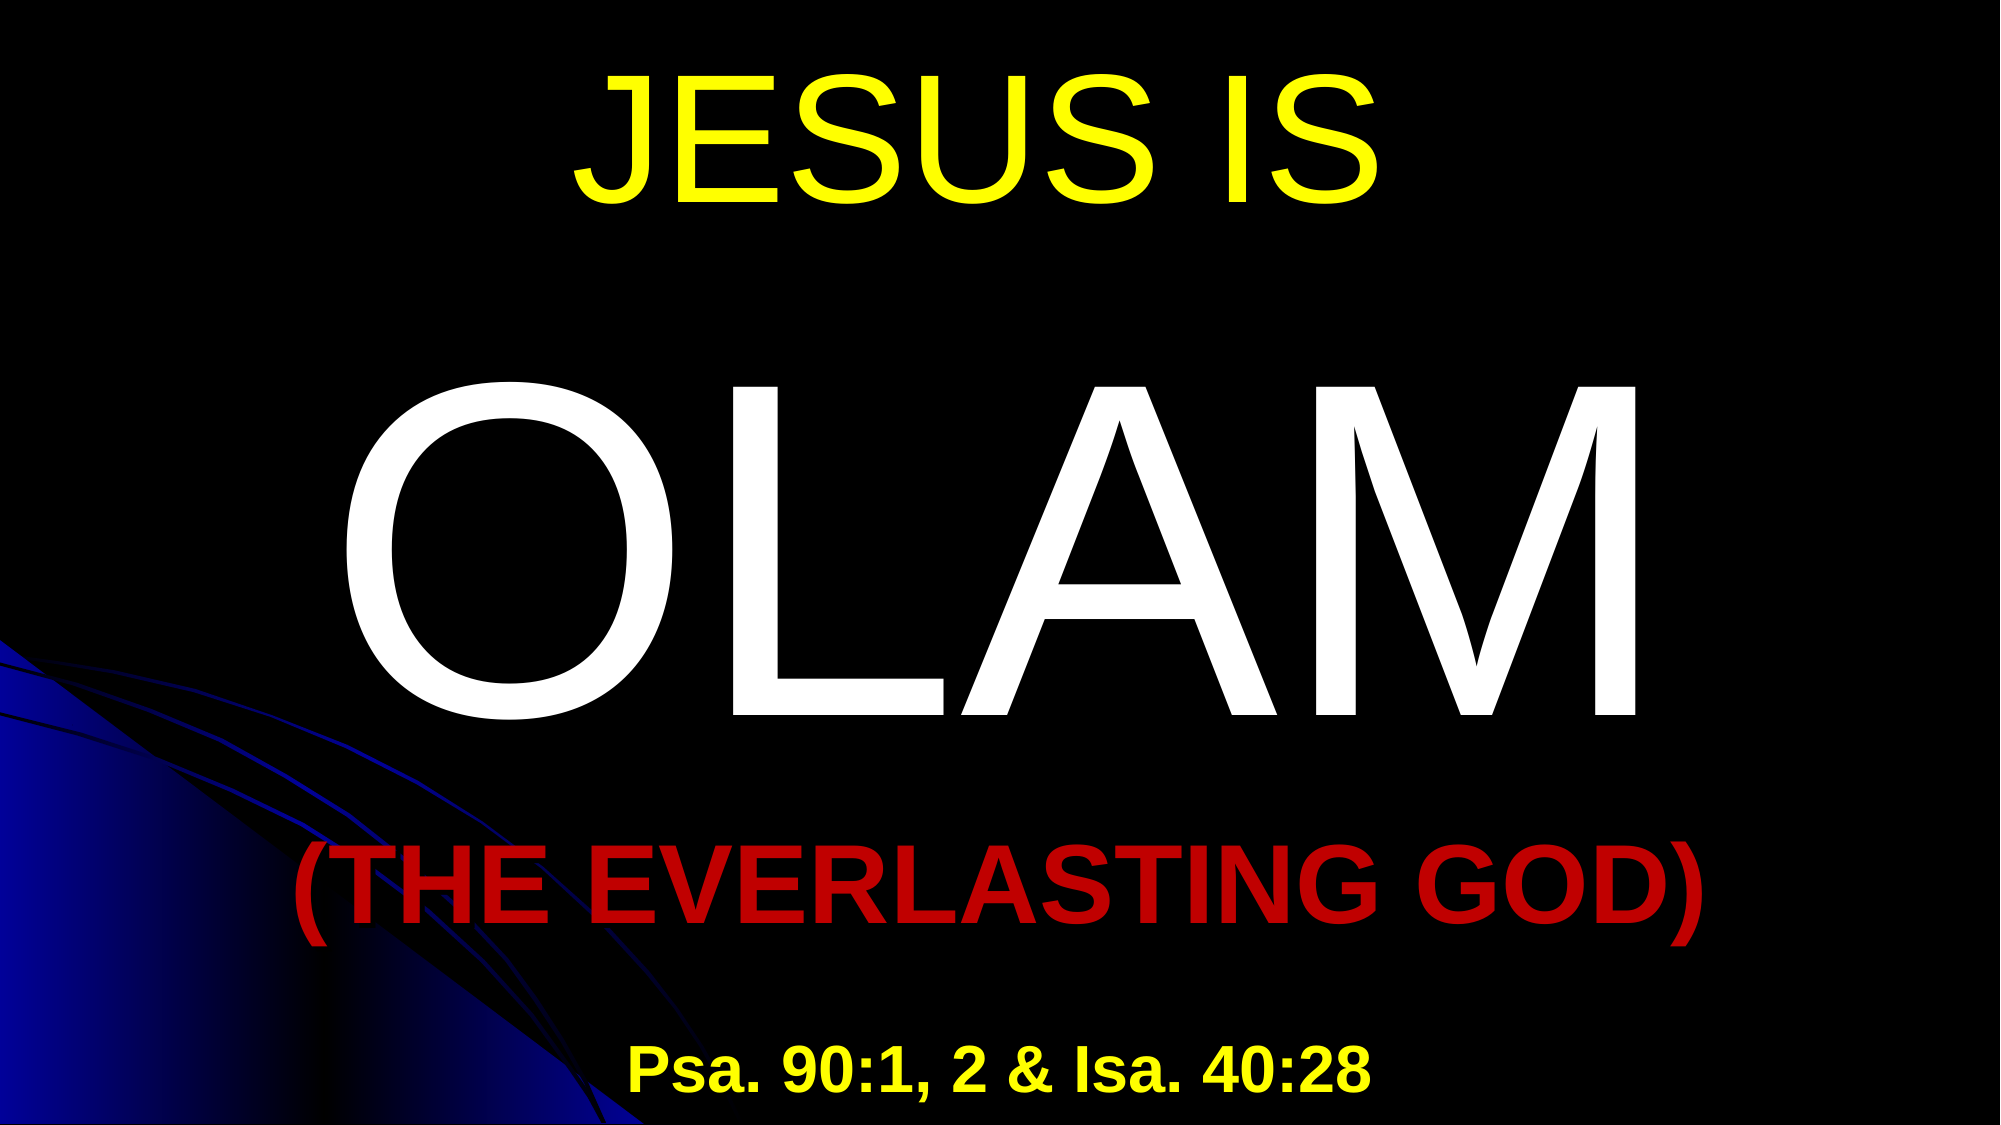

# JESUS IS OLAM (THE EVERLASTING GOD) Psa. 90:1, 2 & Isa. 40:28